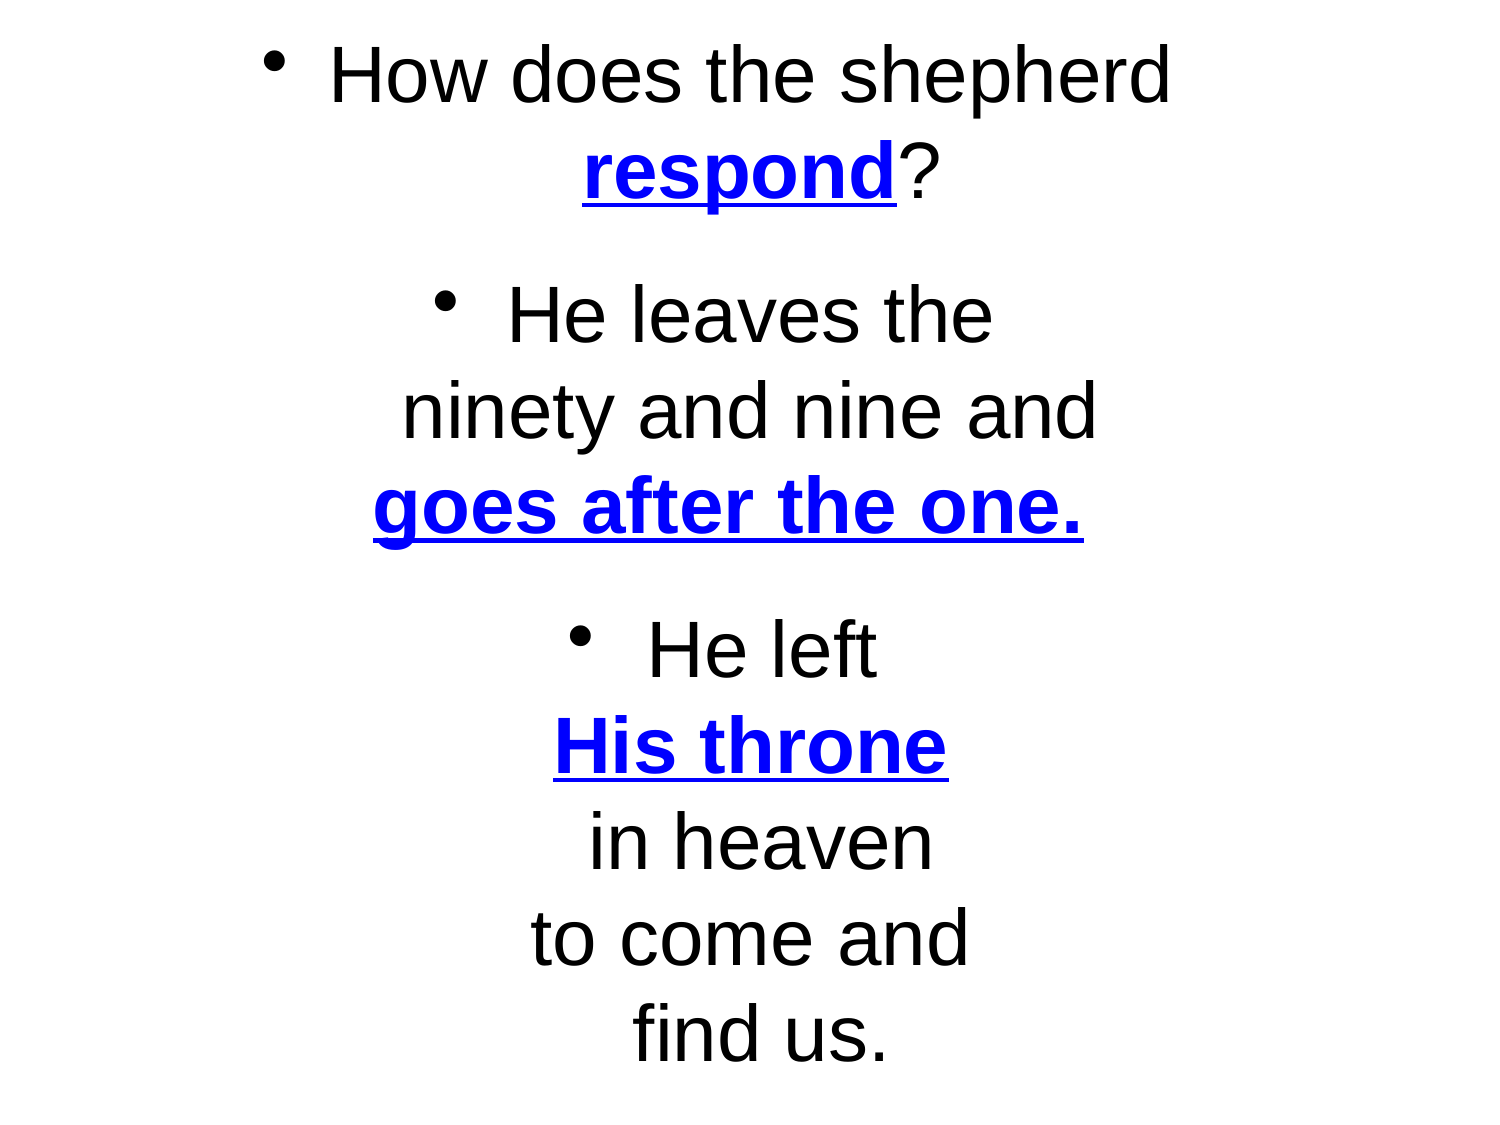

# How does the shepherd respond?
He leaves the
ninety and nine and
goes after the one.
He left
His throne
in heaven
to come and
find us.